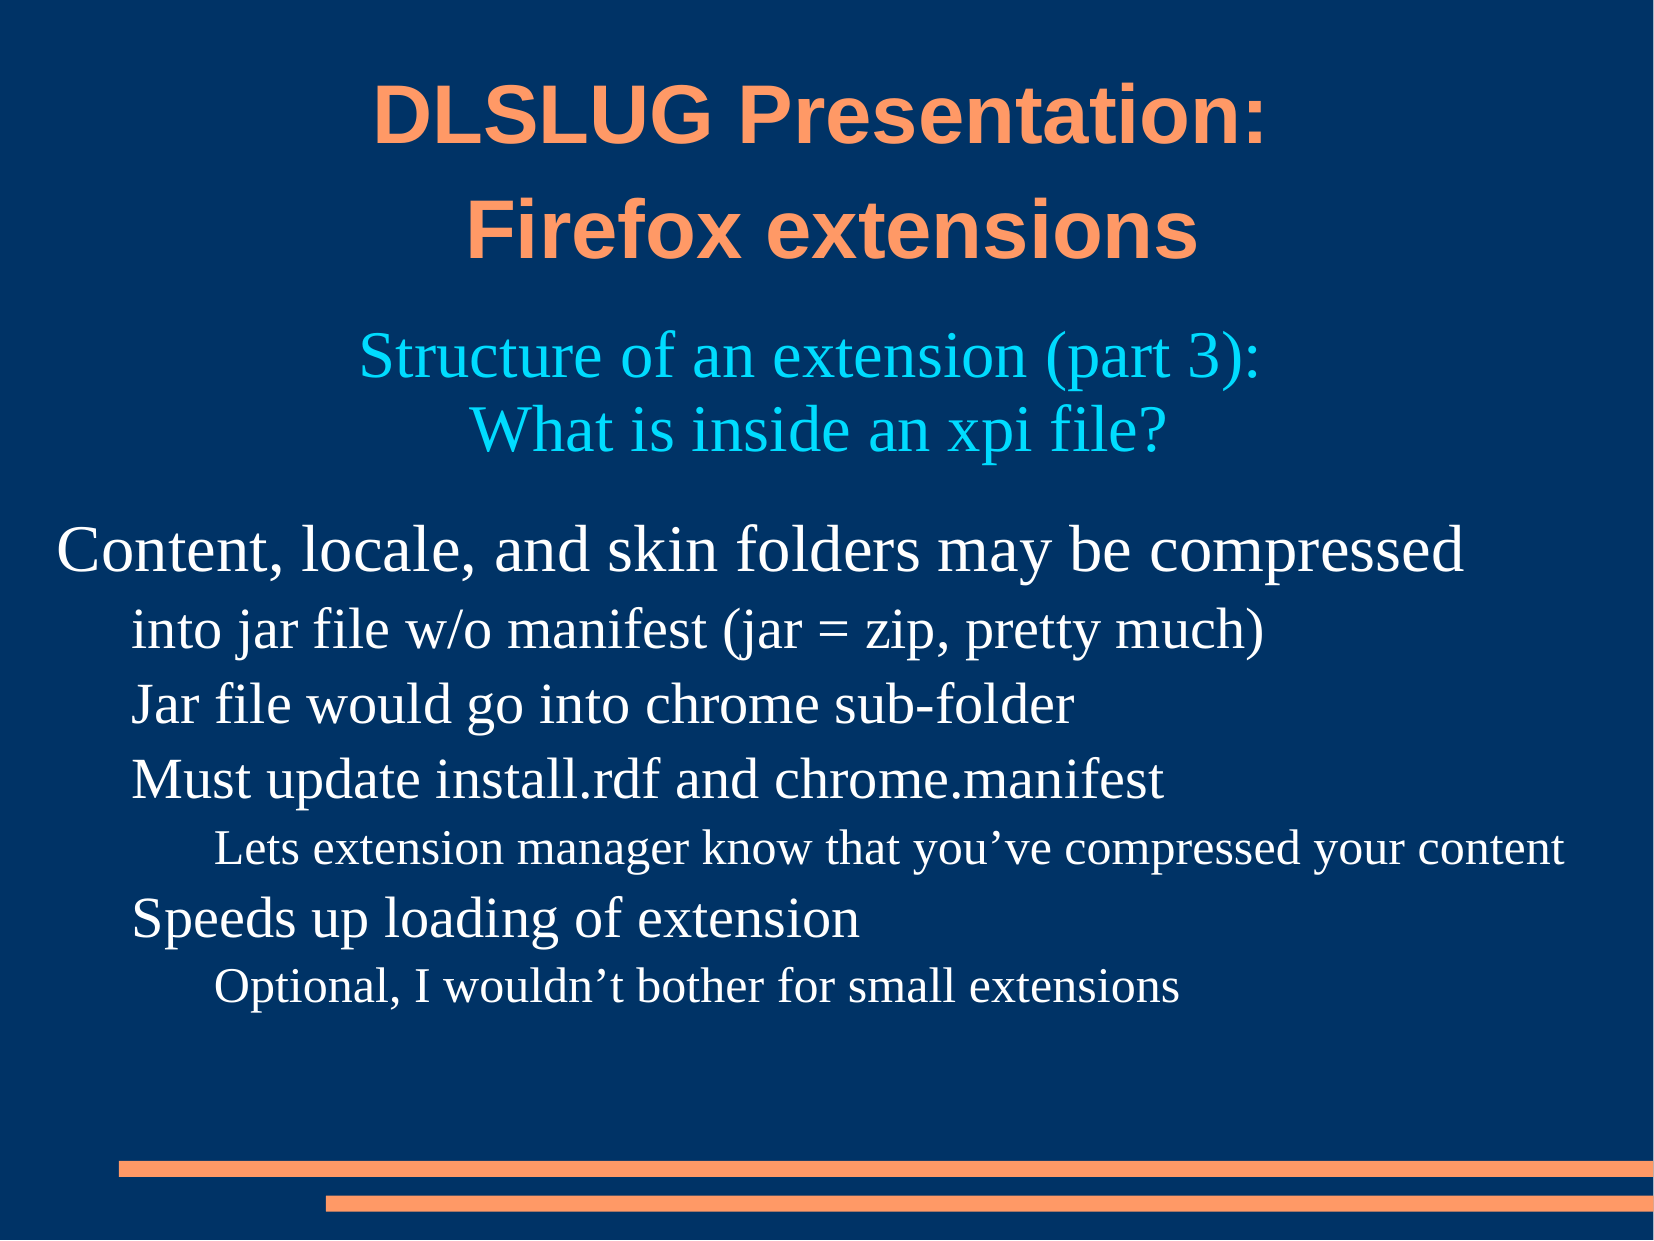

DLSLUG Presentation:
Firefox extensions
Structure of an extension (part 3):
What is inside an xpi file?
# Content, locale, and skin folders may be compressed
into jar file w/o manifest (jar = zip, pretty much)
Jar file would go into chrome sub-folder
Must update install.rdf and chrome.manifest
Lets extension manager know that you’ve compressed your content
Speeds up loading of extension
Optional, I wouldn’t bother for small extensions